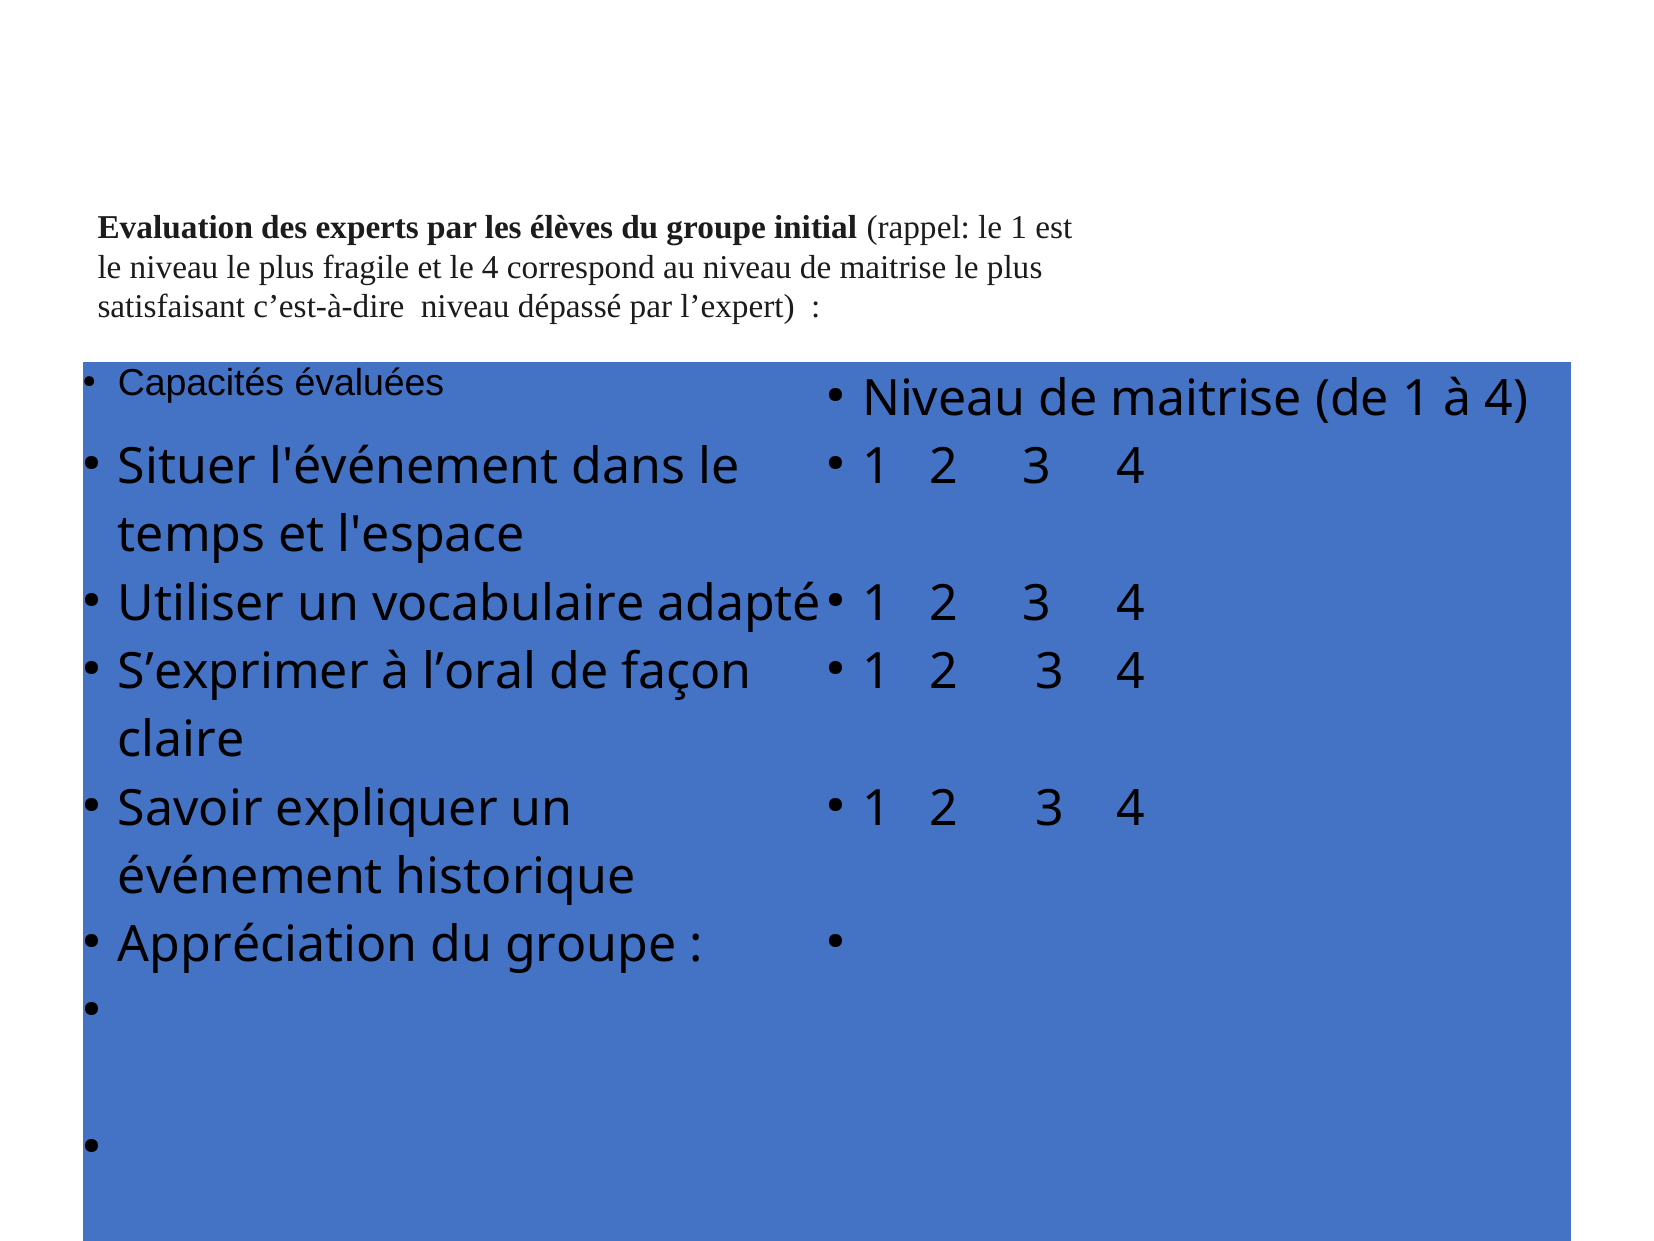

Evaluation des experts par les élèves du groupe initial (rappel: le 1 est le niveau le plus fragile et le 4 correspond au niveau de maitrise le plus satisfaisant c’est-à-dire niveau dépassé par l’expert)  :
| Capacités évaluées | Niveau de maitrise (de 1 à 4) |
| --- | --- |
| Situer l'événement dans le temps et l'espace | 1 2 3 4 |
| Utiliser un vocabulaire adapté | 1 2 3 4 |
| S’exprimer à l’oral de façon claire | 1 2 3 4 |
| Savoir expliquer un événement historique | 1 2 3 4 |
| Appréciation du groupe : | |